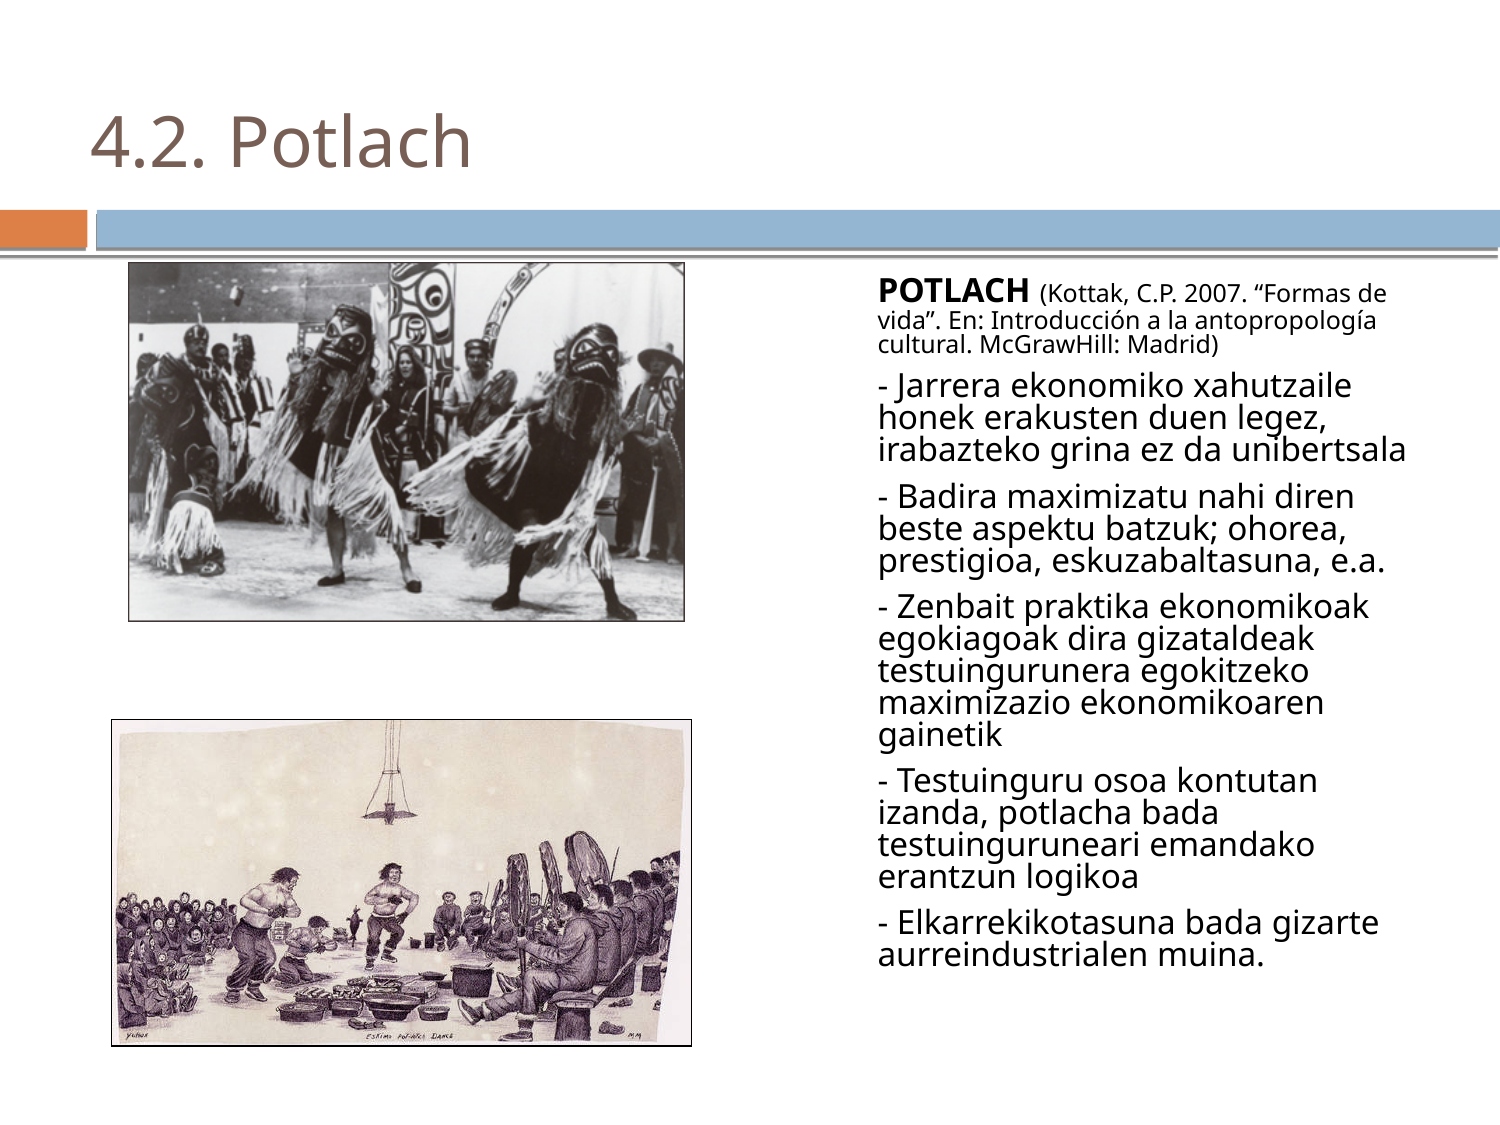

# 4.2. Potlach
	POTLACH (Kottak, C.P. 2007. “Formas de vida”. En: Introducción a la antopropología cultural. McGrawHill: Madrid)
	- Jarrera ekonomiko xahutzaile honek erakusten duen legez, irabazteko grina ez da unibertsala
	- Badira maximizatu nahi diren beste aspektu batzuk; ohorea, prestigioa, eskuzabaltasuna, e.a.
	- Zenbait praktika ekonomikoak egokiagoak dira gizataldeak testuingurunera egokitzeko maximizazio ekonomikoaren gainetik
	- Testuinguru osoa kontutan izanda, potlacha bada testuinguruneari emandako erantzun logikoa
	- Elkarrekikotasuna bada gizarte aurreindustrialen muina.